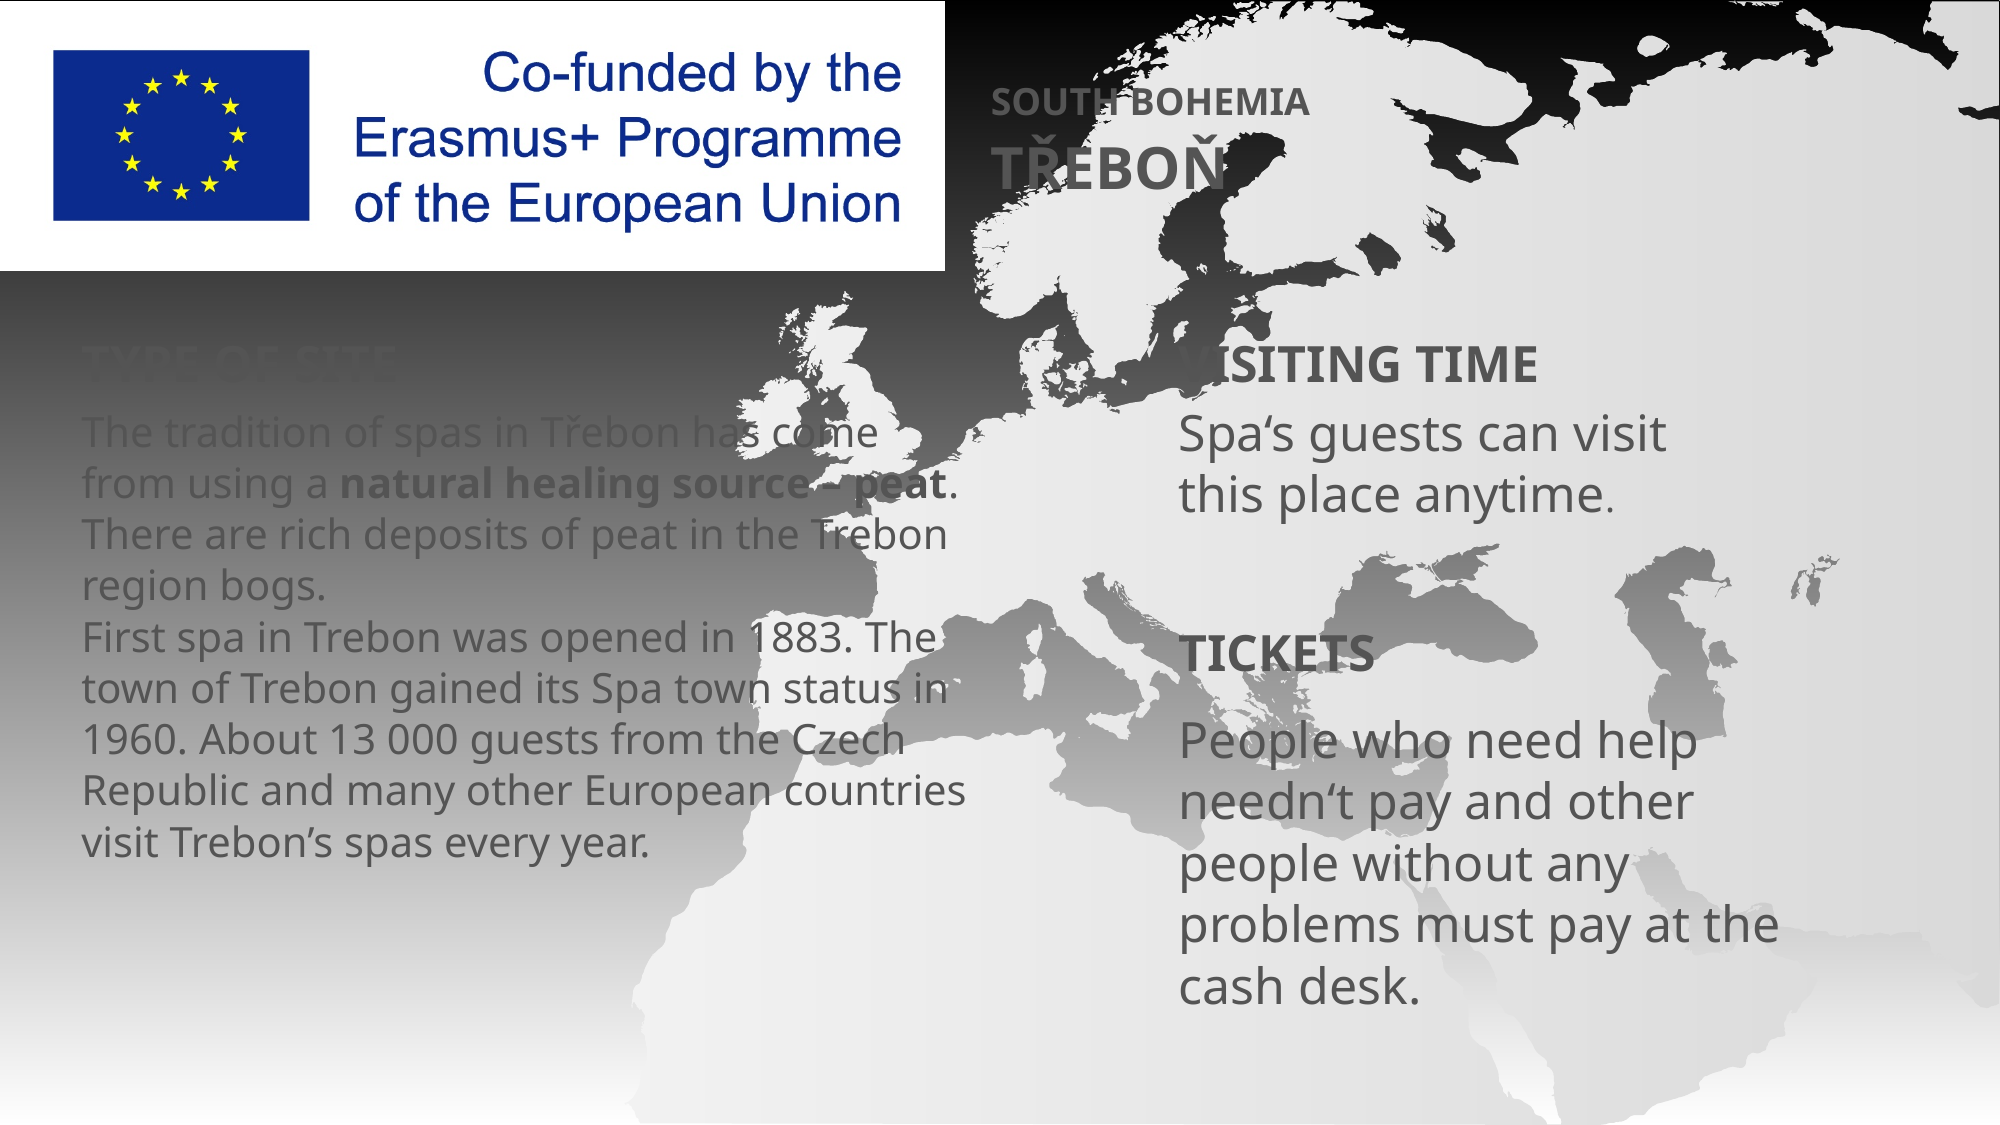

SOUTH BOHEMIA
TŘEBOŇ
TYPE OF SITE
VISITING TIME
Spa‘s guests can visit this place anytime.
The tradition of spas in Třebon has come from using a natural healing source – peat. There are rich deposits of peat in the Trebon region bogs.
First spa in Trebon was opened in 1883. The town of Trebon gained its Spa town status in 1960. About 13 000 guests from the Czech Republic and many other European countries visit Trebon’s spas every year.
TICKETS
People who need help needn‘t pay and other people without any problems must pay at the cash desk.